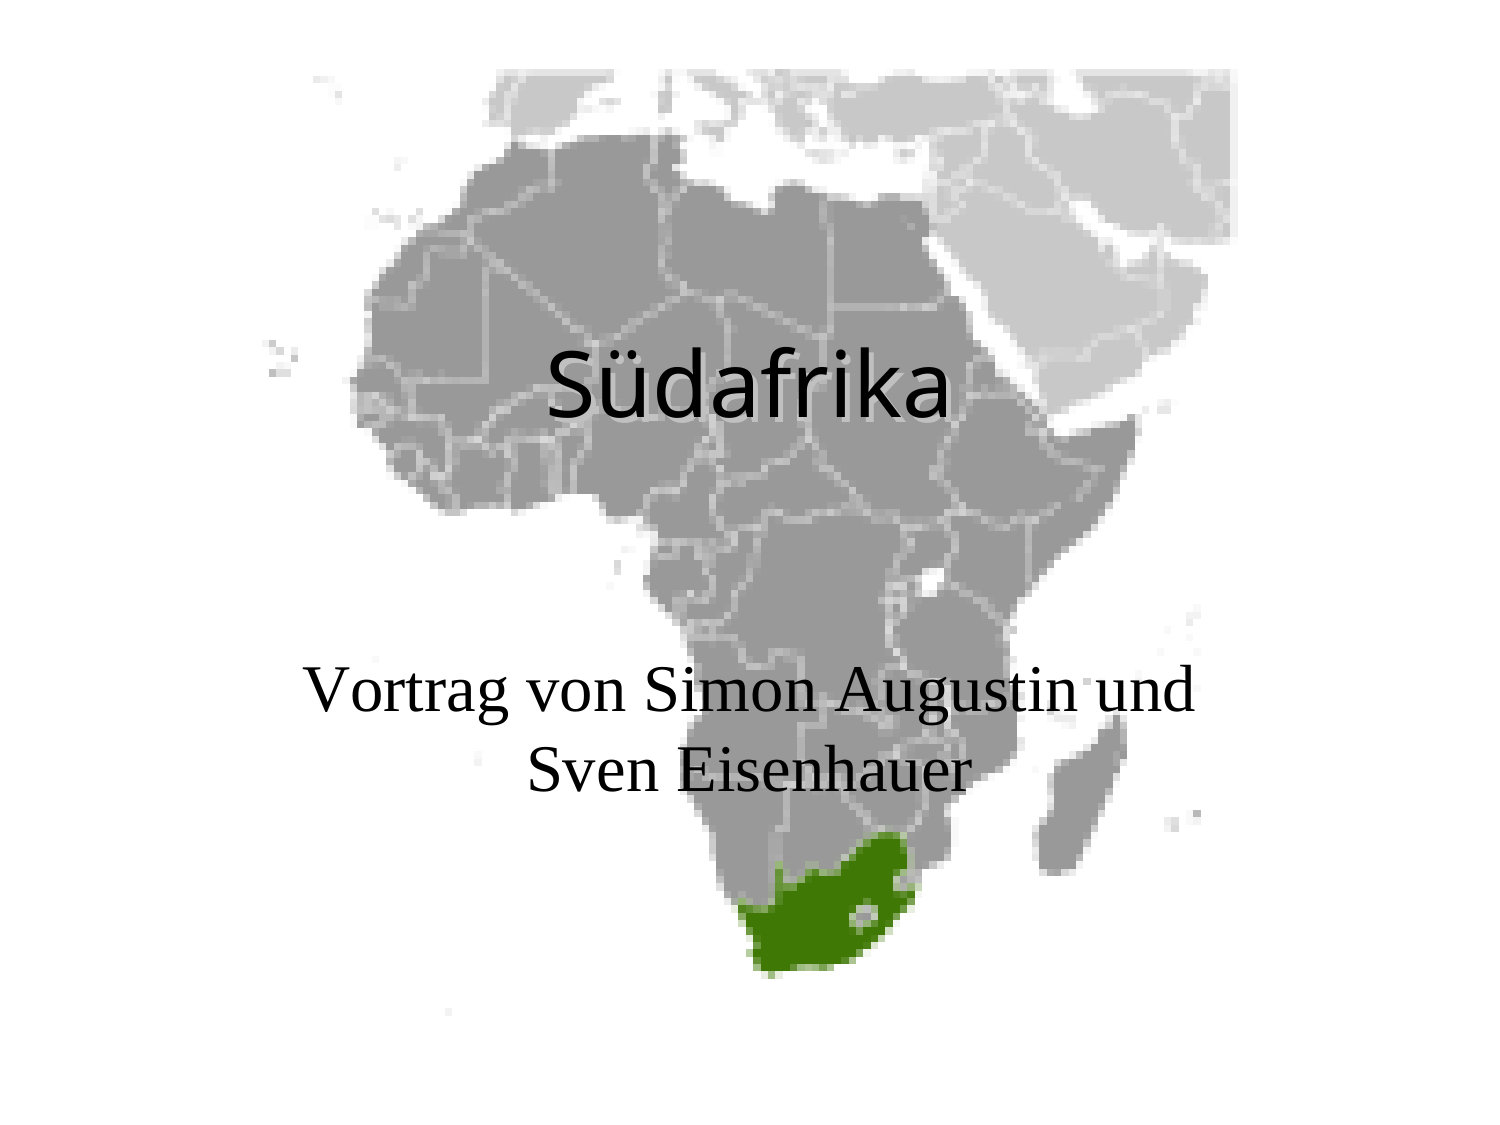

# Südafrika
Vortrag von Simon Augustin und Sven Eisenhauer